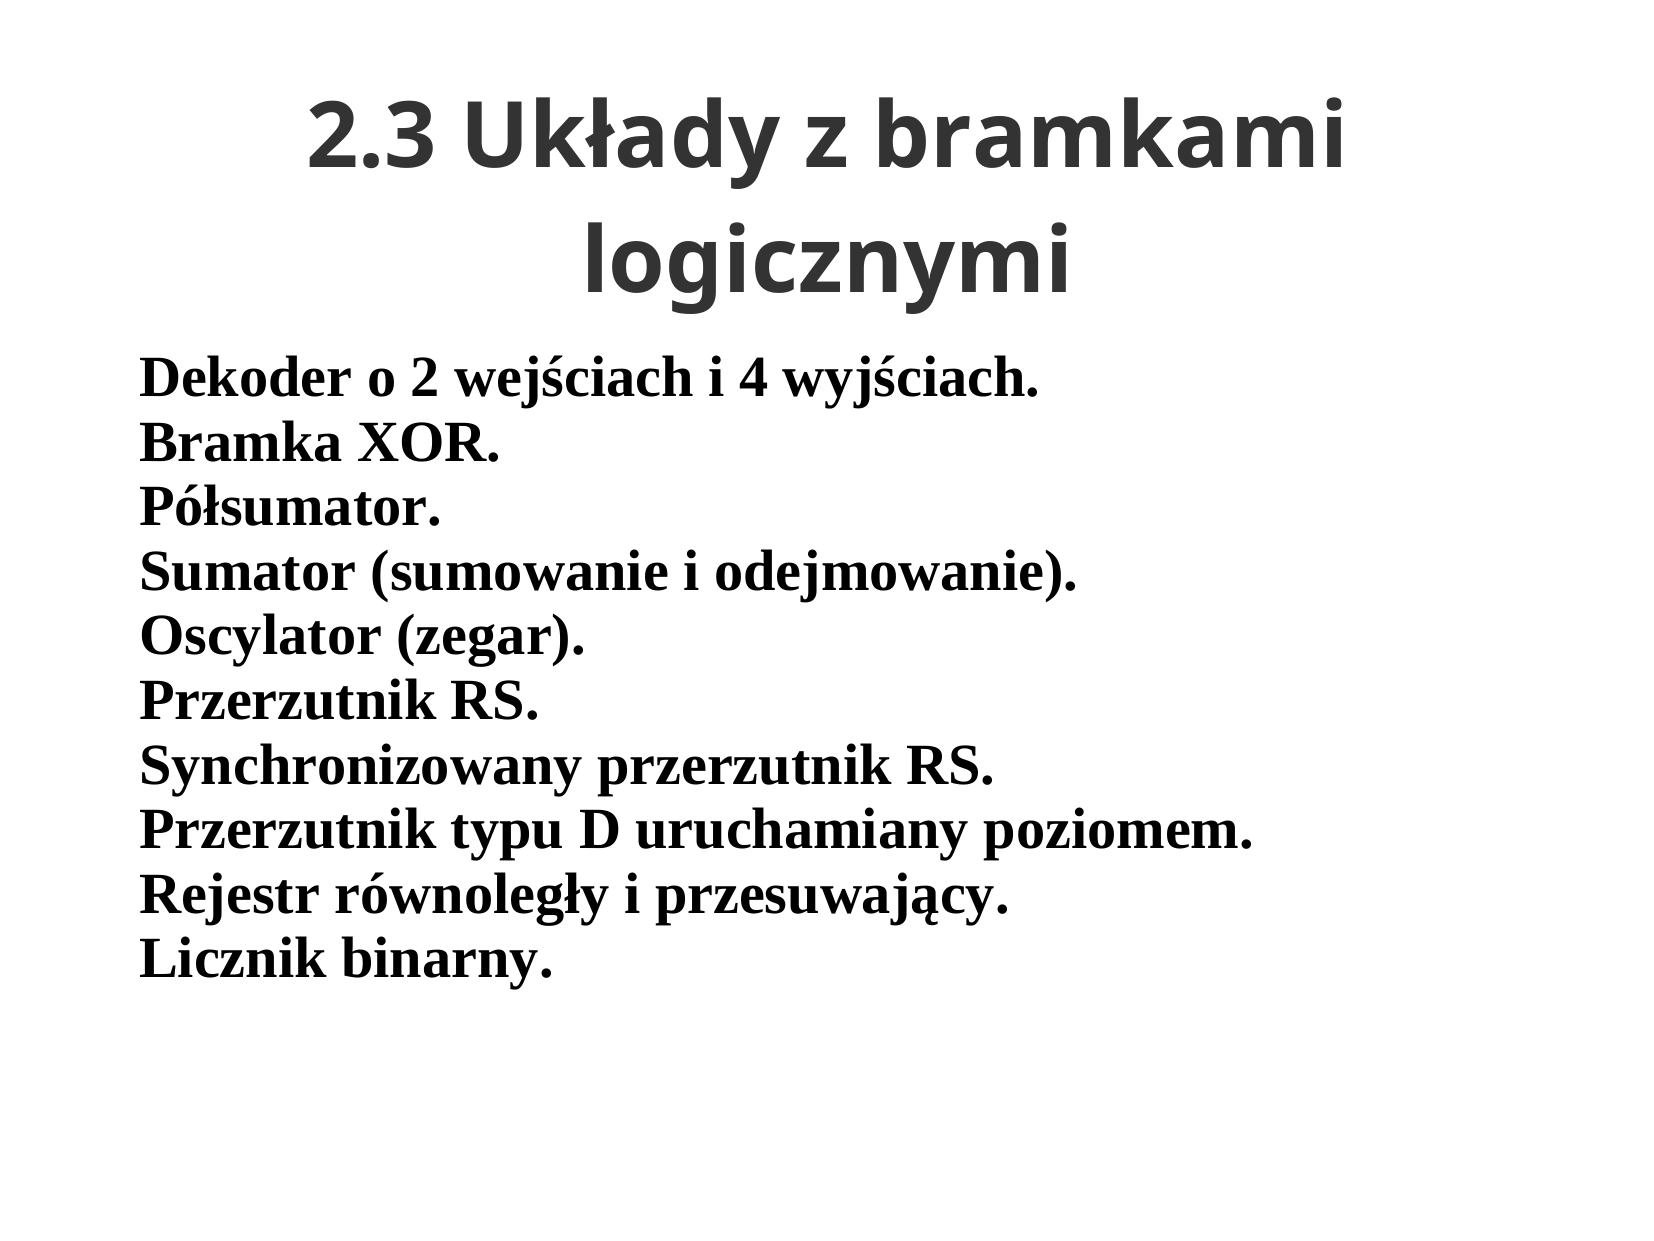

# 2.3 Układy z bramkami logicznymi
Dekoder o 2 wejściach i 4 wyjściach.
Bramka XOR.
Półsumator.
Sumator (sumowanie i odejmowanie).
Oscylator (zegar).
Przerzutnik RS.
Synchronizowany przerzutnik RS.
Przerzutnik typu D uruchamiany poziomem.
Rejestr równoległy i przesuwający.
Licznik binarny.